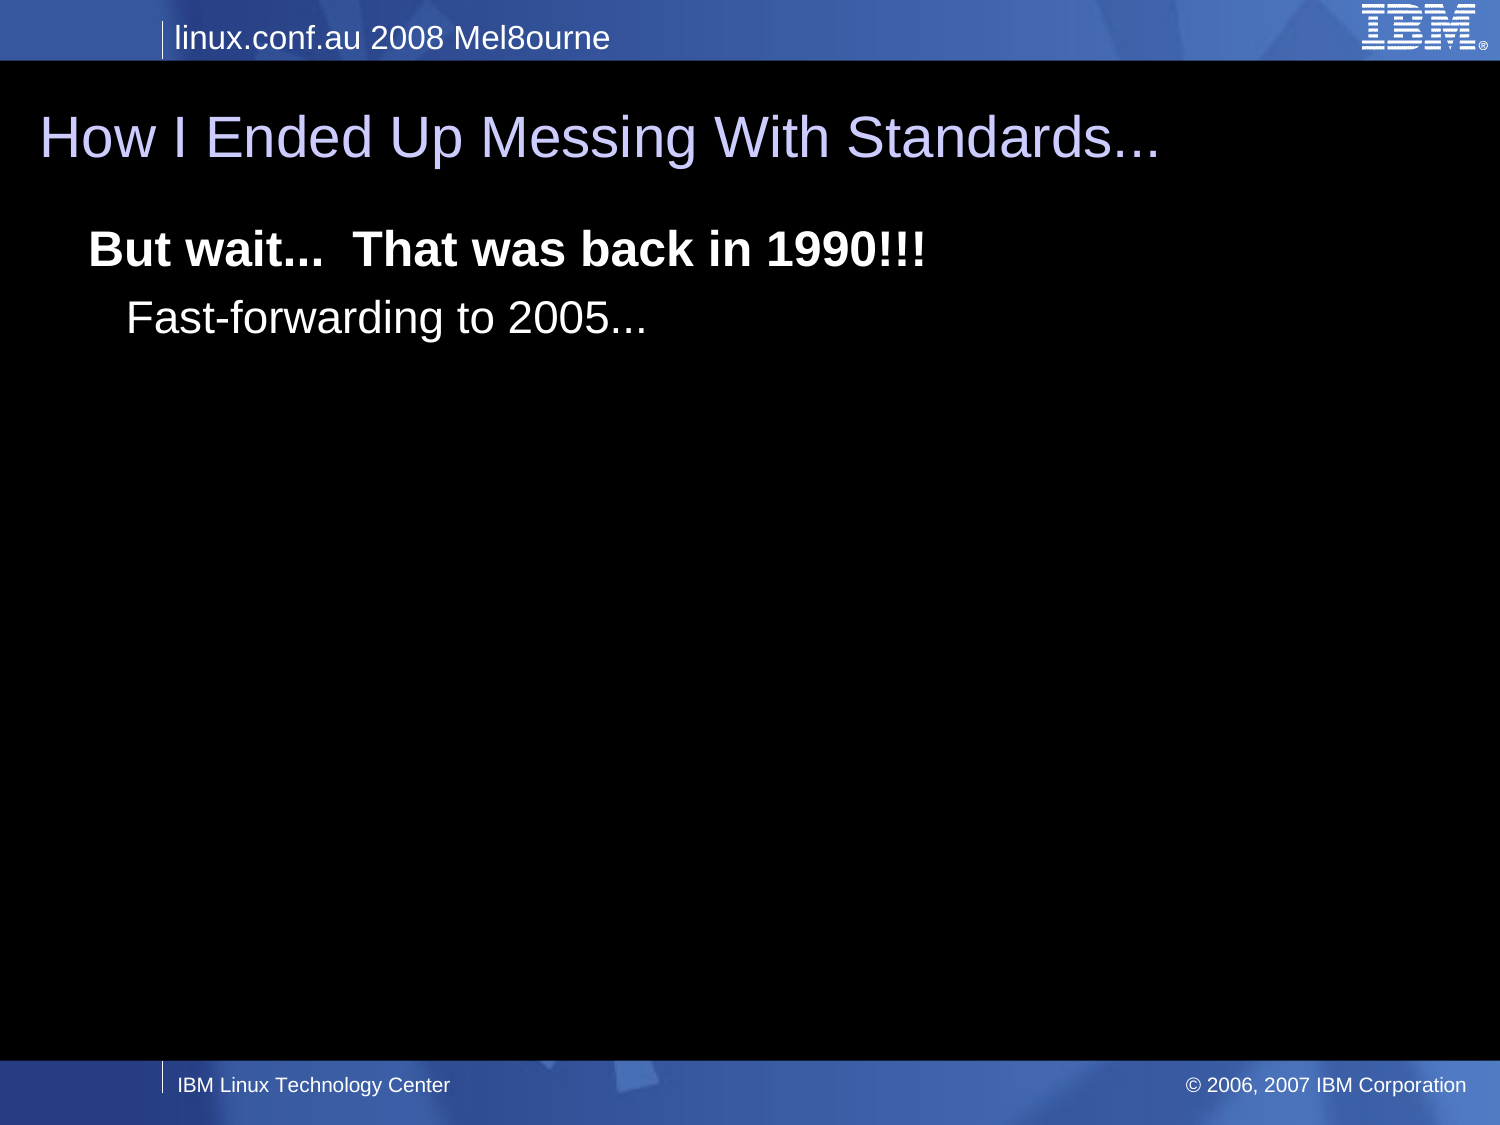

# How I Ended Up Messing With Standards...
But wait... That was back in 1990!!!
Fast-forwarding to 2005...